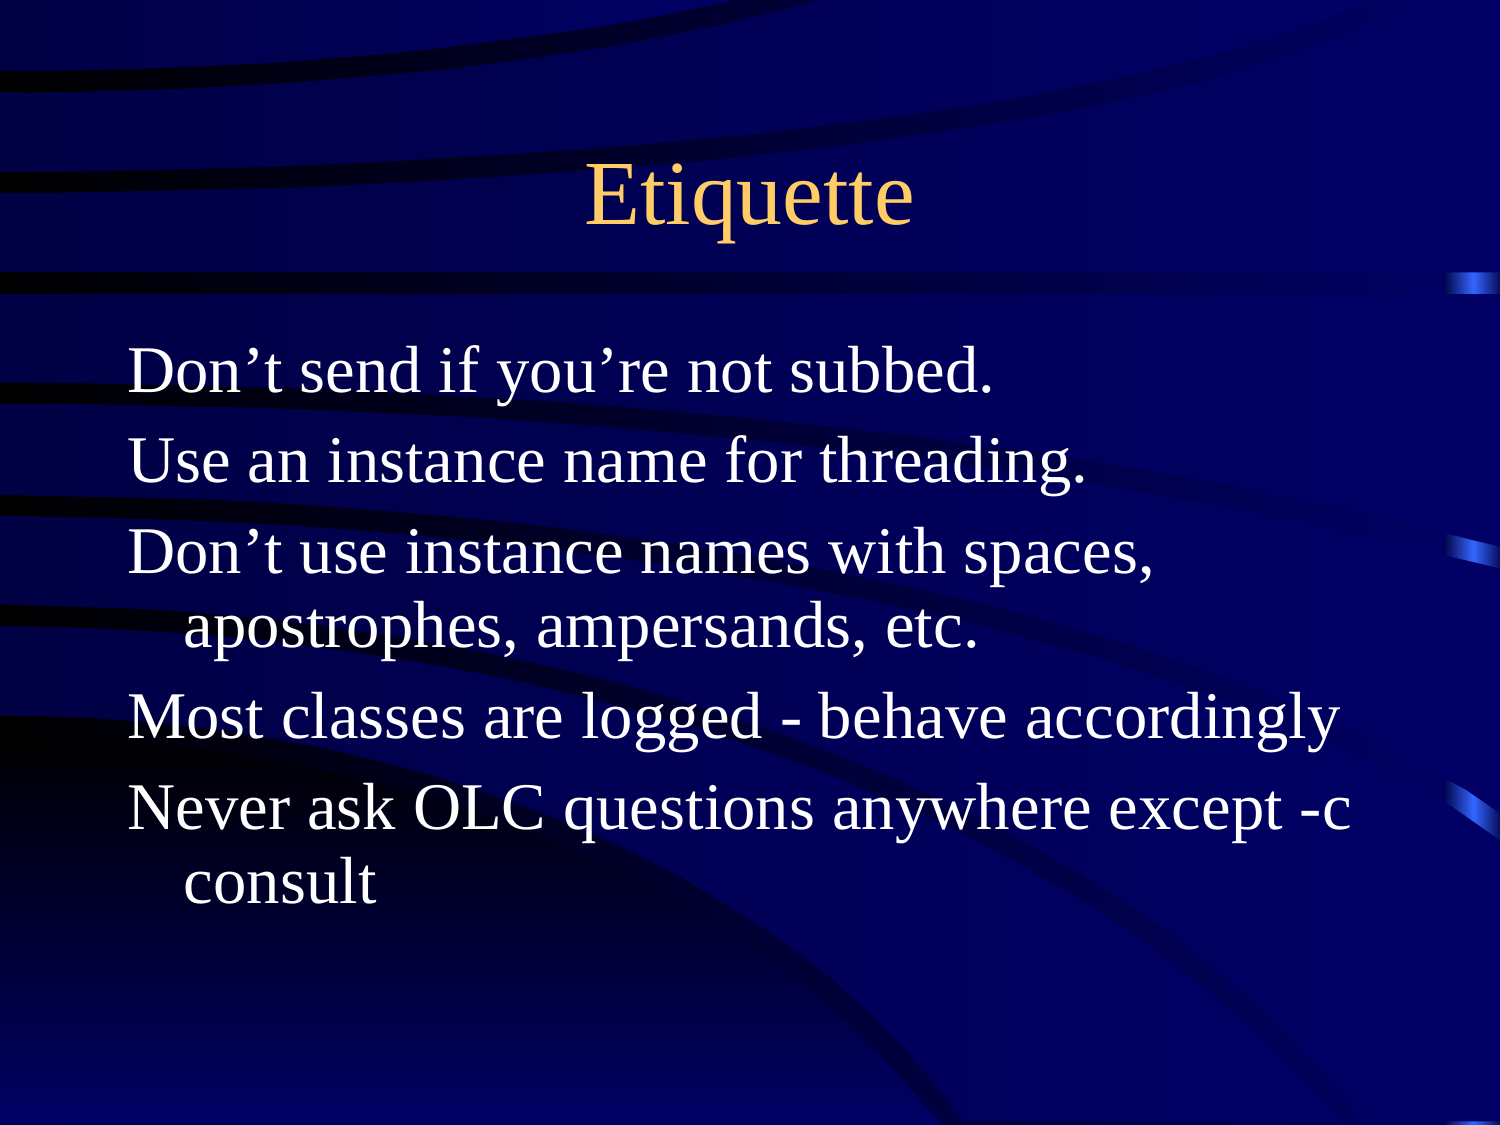

# Etiquette
Don’t send if you’re not subbed.
Use an instance name for threading.
Don’t use instance names with spaces, apostrophes, ampersands, etc.
Most classes are logged - behave accordingly
Never ask OLC questions anywhere except -c consult